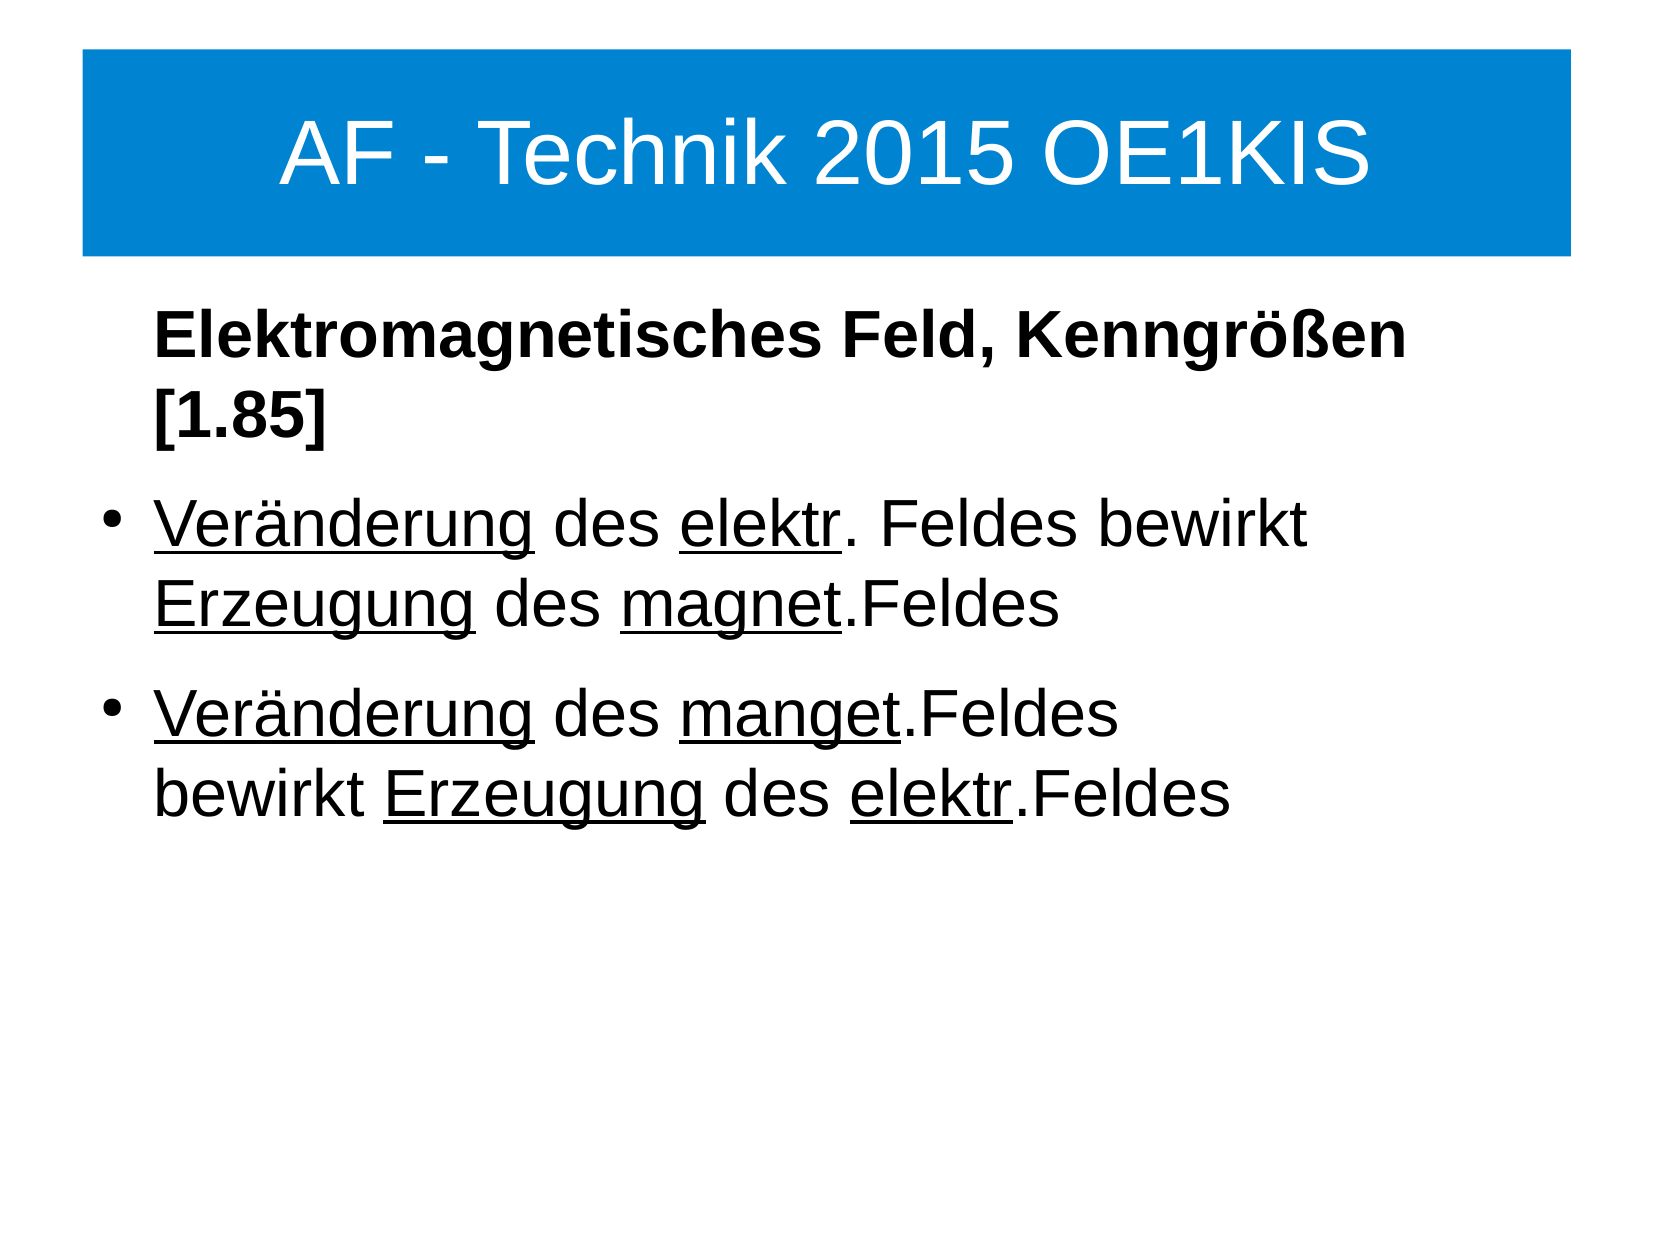

# AF - Technik 2015 OE1KIS
Elektromagnetisches Feld, Kenngrößen [1.85]
Veränderung des elektr. Feldes bewirkt
Erzeugung des magnet.Feldes
Veränderung des manget.Feldes
bewirkt Erzeugung des elektr.Feldes